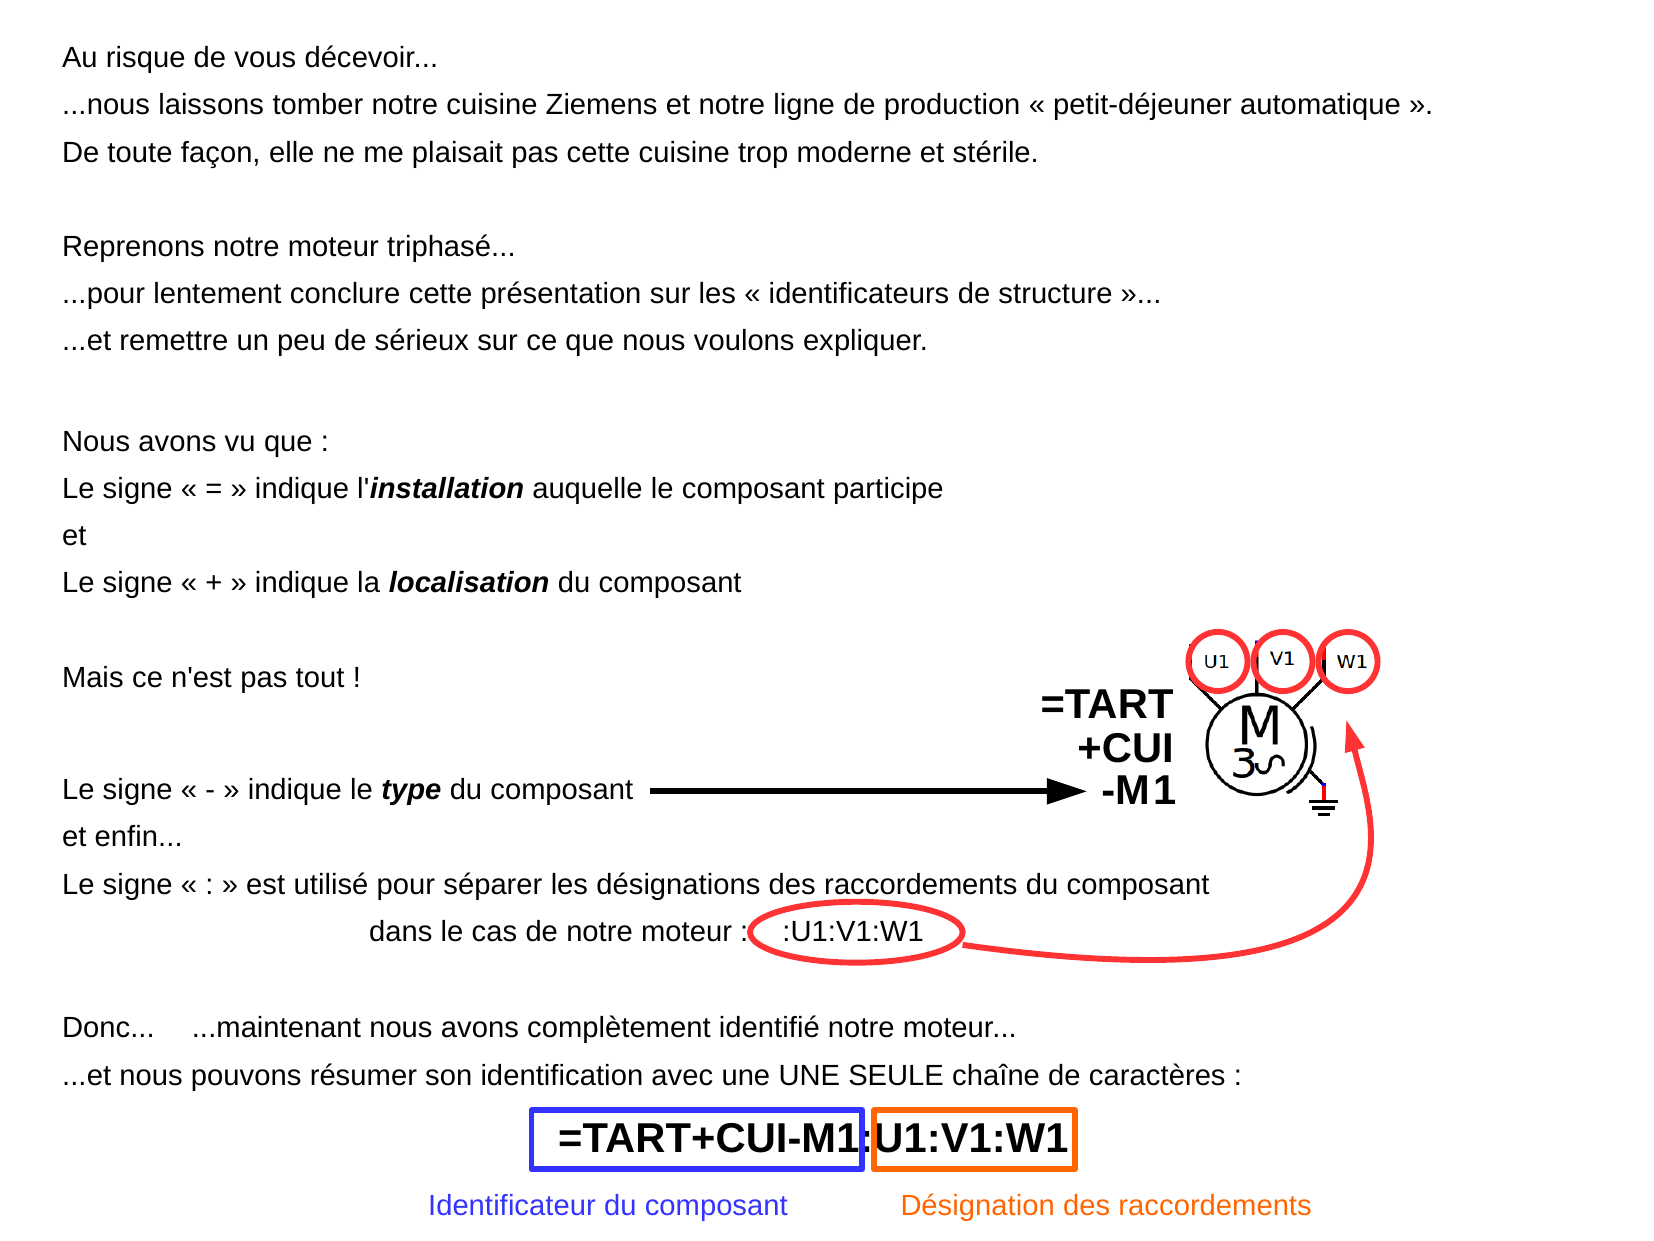

Au risque de vous décevoir...
...nous laissons tomber notre cuisine Ziemens et notre ligne de production « petit-déjeuner automatique ».
De toute façon, elle ne me plaisait pas cette cuisine trop moderne et stérile.
Reprenons notre moteur triphasé...
...pour lentement conclure cette présentation sur les « identificateurs de structure »...
...et remettre un peu de sérieux sur ce que nous voulons expliquer.
Nous avons vu que :
Le signe « = » indique l'installation auquelle le composant participe
et
Le signe « + » indique la localisation du composant
Mais ce n'est pas tout !
=TART
+CUI
-M
1
Le signe « - » indique le type du composant
et enfin...
Le signe « : » est utilisé pour séparer les désignations des raccordements du composant
dans le cas de notre moteur :
:U1:V1:W1
Donc...
...maintenant nous avons complètement identifié notre moteur...
...et nous pouvons résumer son identification avec une UNE SEULE chaîne de caractères :
=TART+CUI-M1:U1:V1:W1
Identificateur du composant
Désignation des raccordements